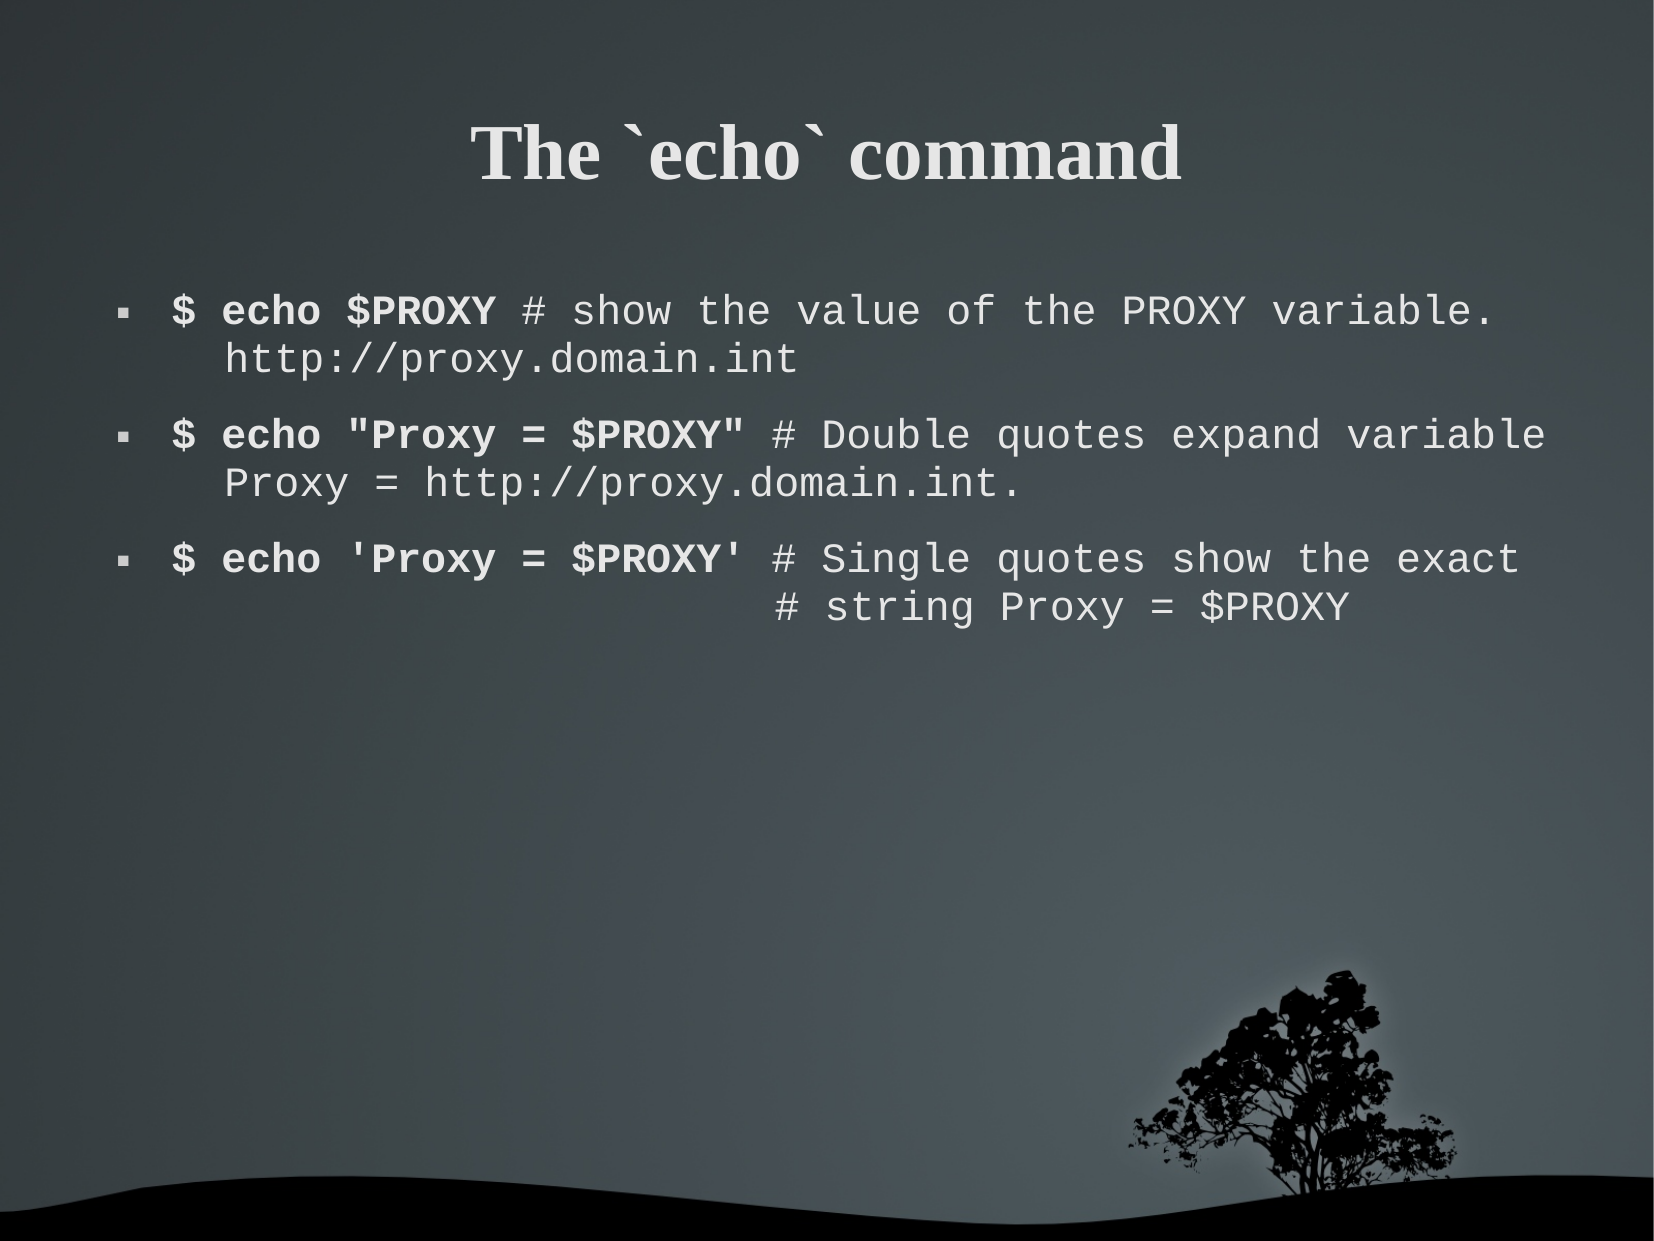

# The `echo` command
$ echo $PROXY # show the value of the PROXY variable.
http://proxy.domain.int
$ echo "Proxy = $PROXY" # Double quotes expand variable
Proxy = http://proxy.domain.int.
$ echo 'Proxy = $PROXY' # Single quotes show the exact # string Proxy = $PROXY